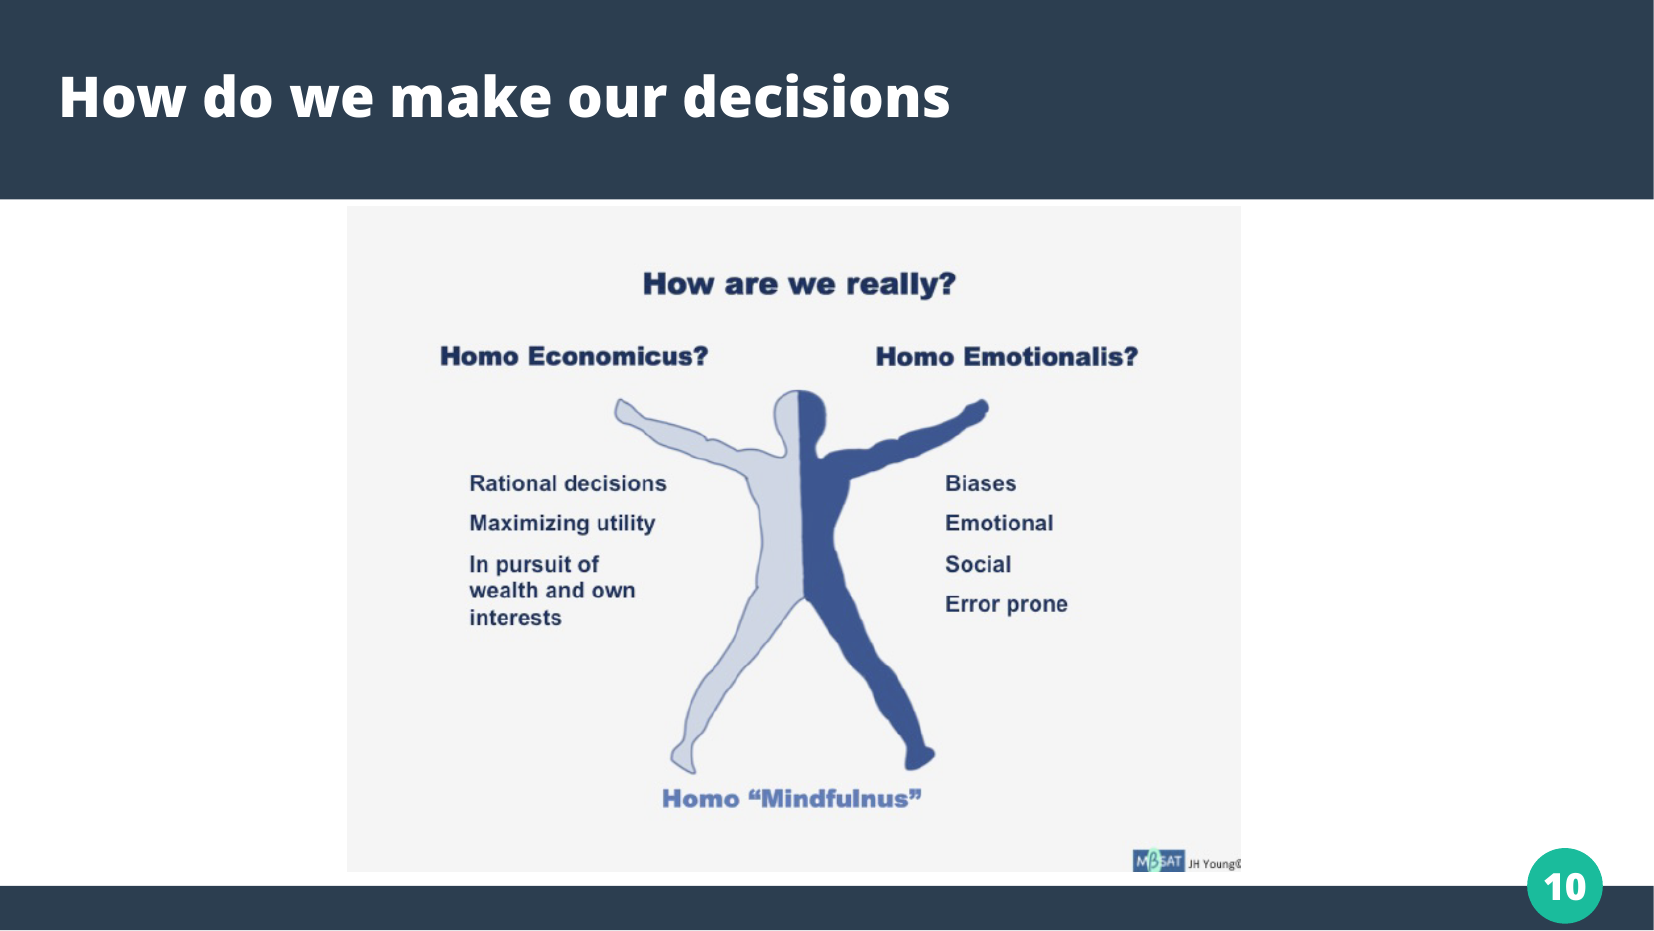

# How do we make our decisions